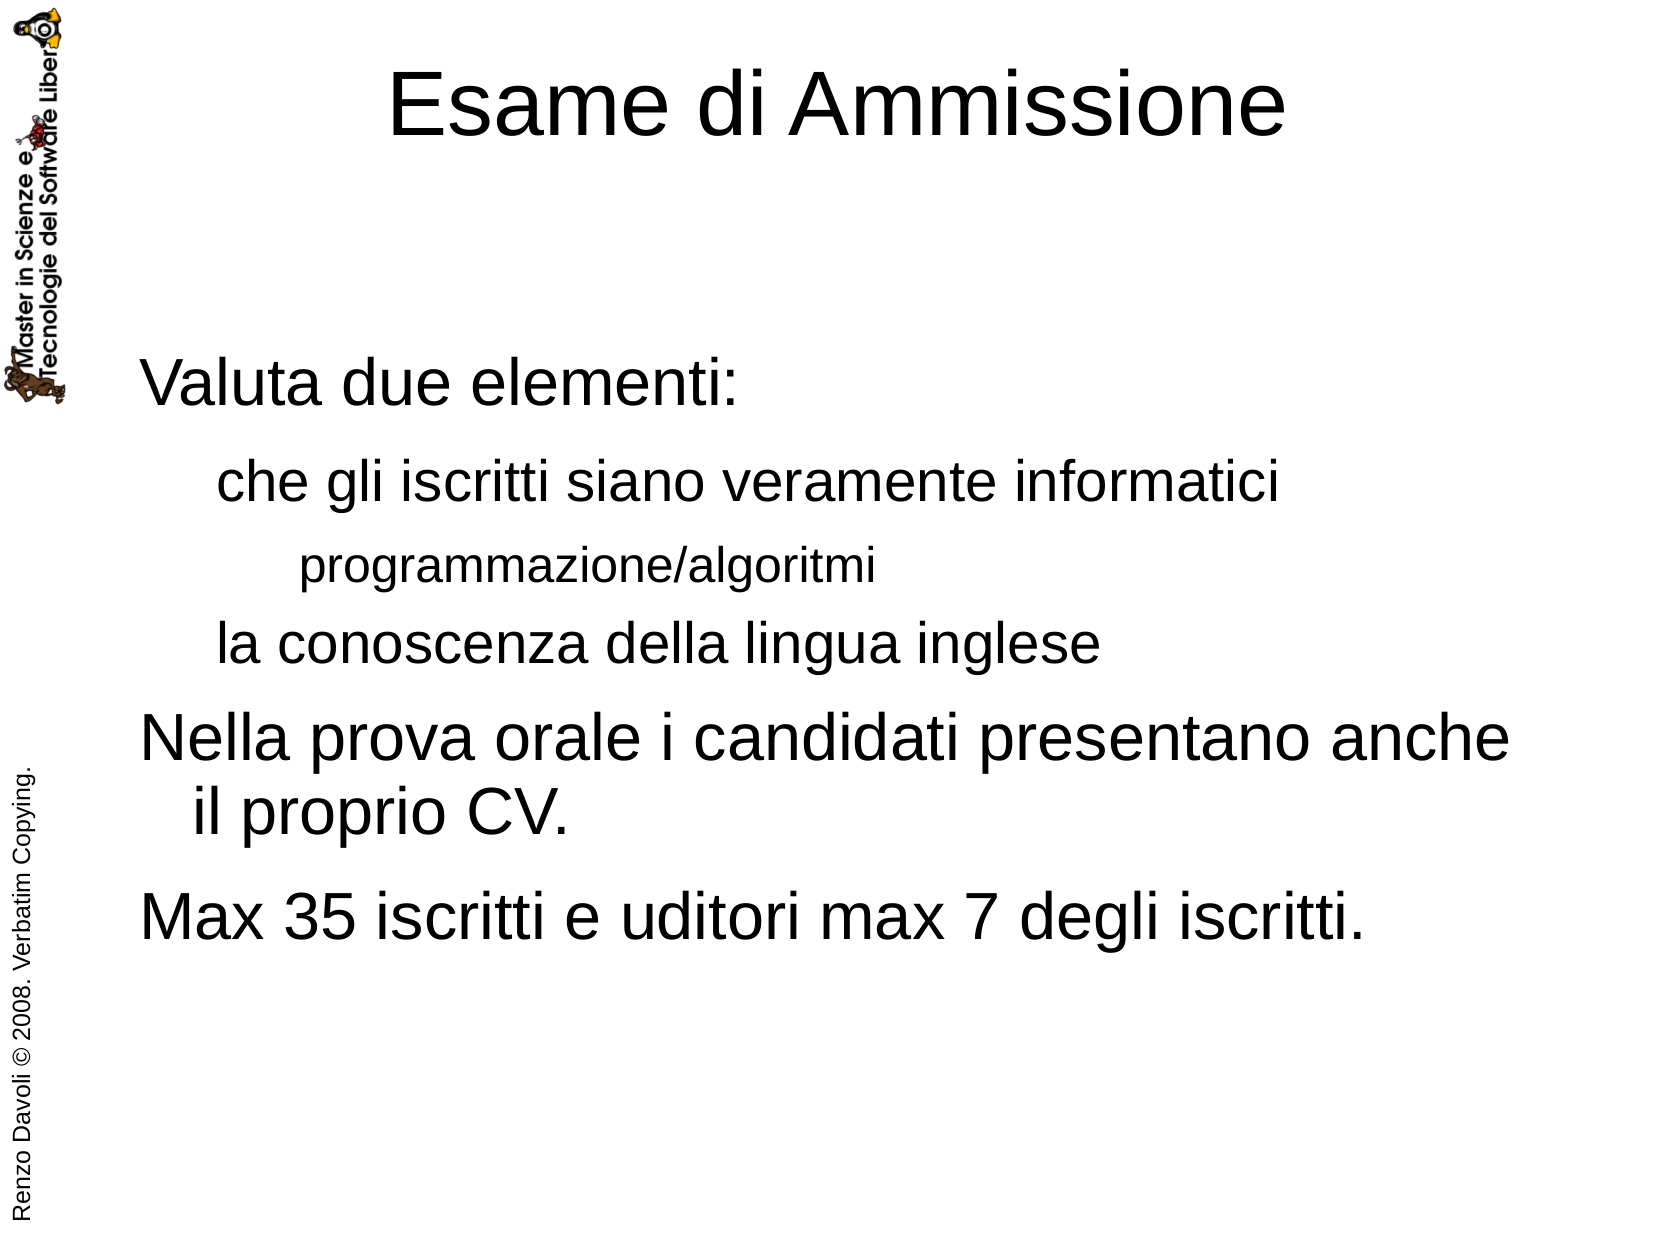

# Esame di Ammissione
Valuta due elementi:
che gli iscritti siano veramente informatici
programmazione/algoritmi
la conoscenza della lingua inglese
Nella prova orale i candidati presentano anche il proprio CV.
Max 35 iscritti e uditori max 7 degli iscritti.